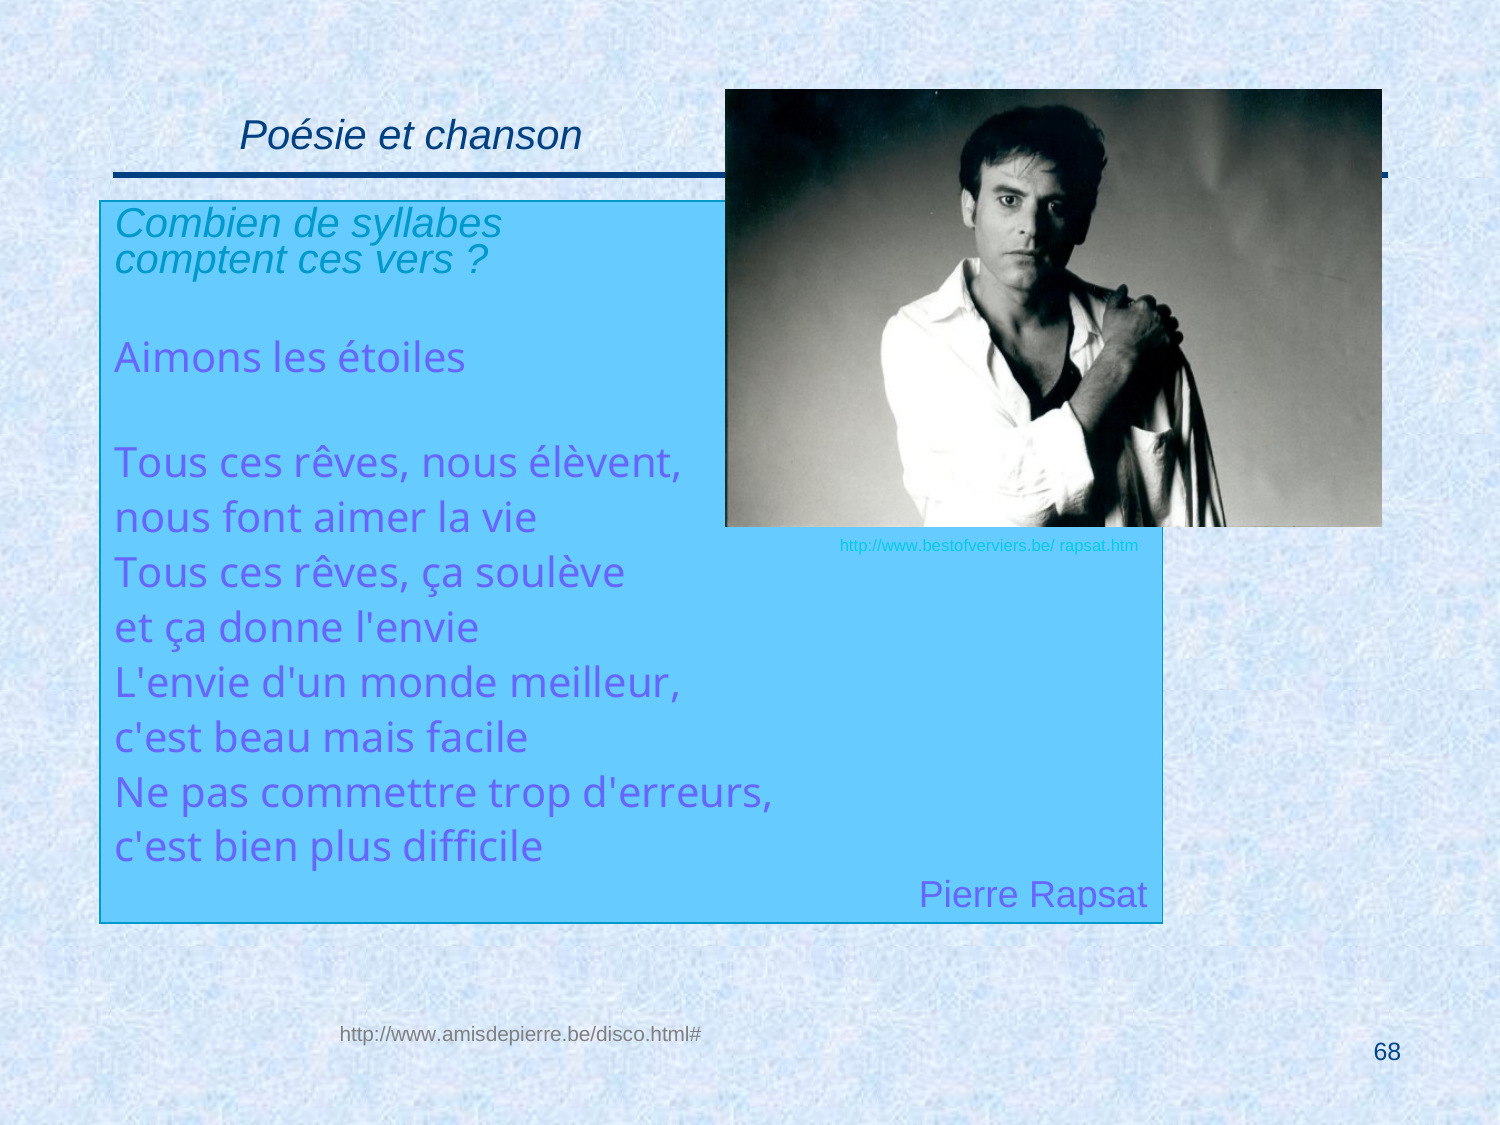

http://www.bestofverviers.be/ rapsat.htm
Poésie et chanson
Combien de syllabes
comptent ces vers ?
Aimons les étoiles
Tous ces rêves, nous élèvent,
nous font aimer la vie
Tous ces rêves, ça soulève
et ça donne l'envie
L'envie d'un monde meilleur,
c'est beau mais facile
Ne pas commettre trop d'erreurs,
c'est bien plus difficile
Pierre Rapsat
http://www.amisdepierre.be/disco.html#
68